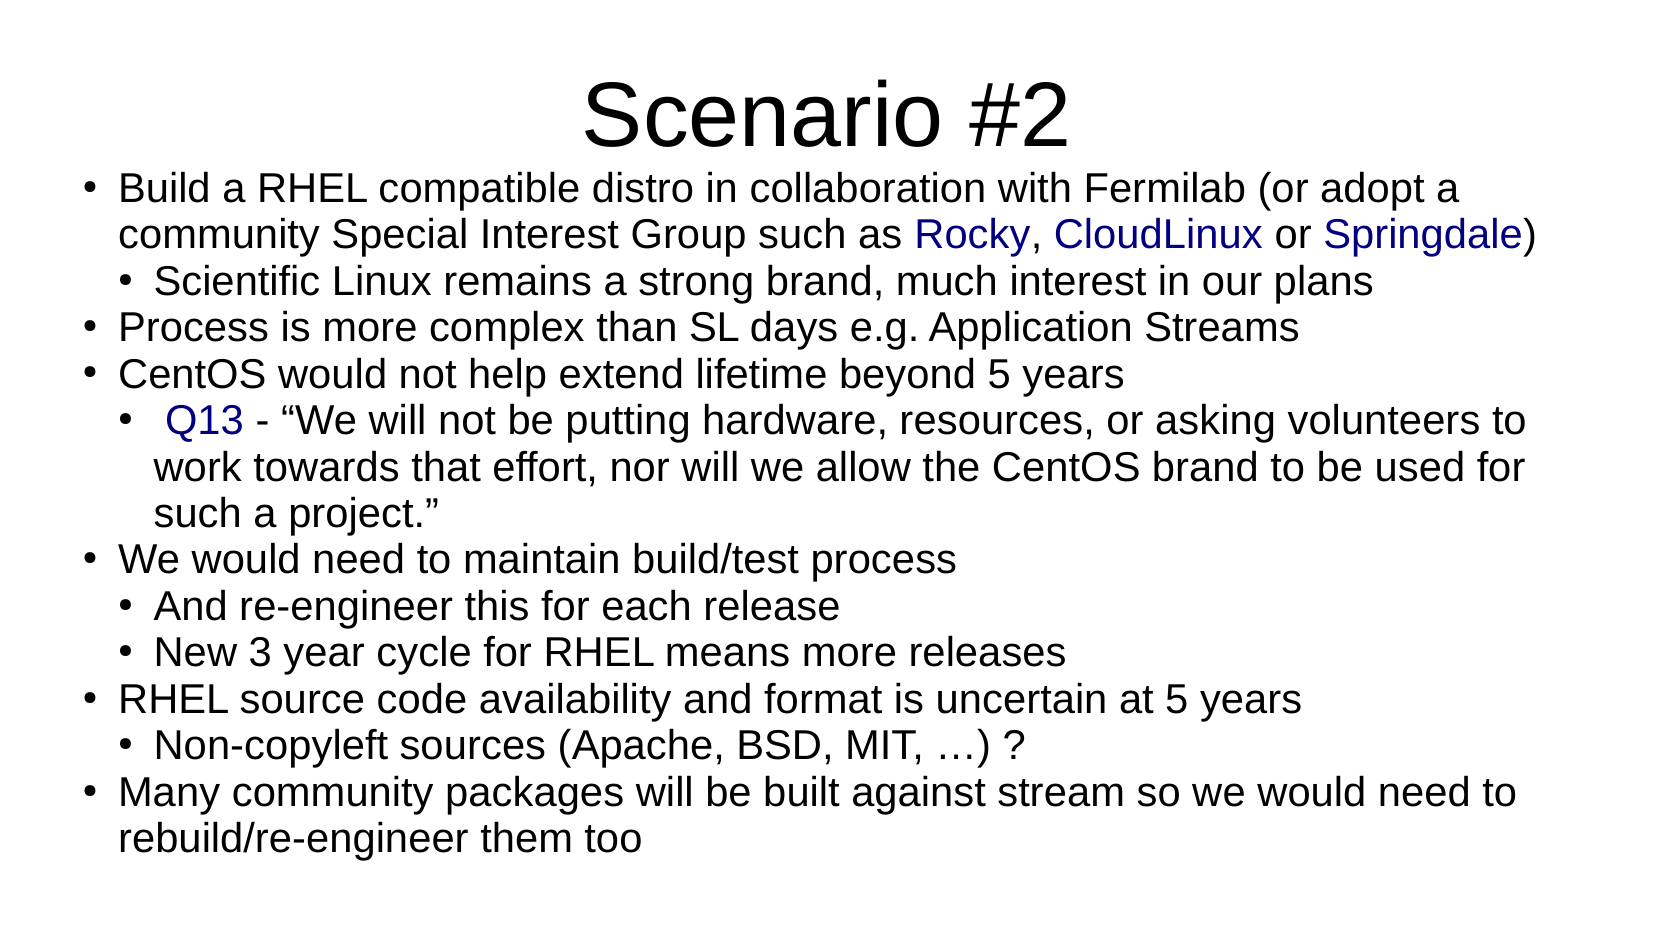

# Scenario #2
Build a RHEL compatible distro in collaboration with Fermilab (or adopt a community Special Interest Group such as Rocky, CloudLinux or Springdale)
Scientific Linux remains a strong brand, much interest in our plans
Process is more complex than SL days e.g. Application Streams
CentOS would not help extend lifetime beyond 5 years
 Q13 - “We will not be putting hardware, resources, or asking volunteers to work towards that effort, nor will we allow the CentOS brand to be used for such a project.”
We would need to maintain build/test process
And re-engineer this for each release
New 3 year cycle for RHEL means more releases
RHEL source code availability and format is uncertain at 5 years
Non-copyleft sources (Apache, BSD, MIT, …) ?
Many community packages will be built against stream so we would need to rebuild/re-engineer them too